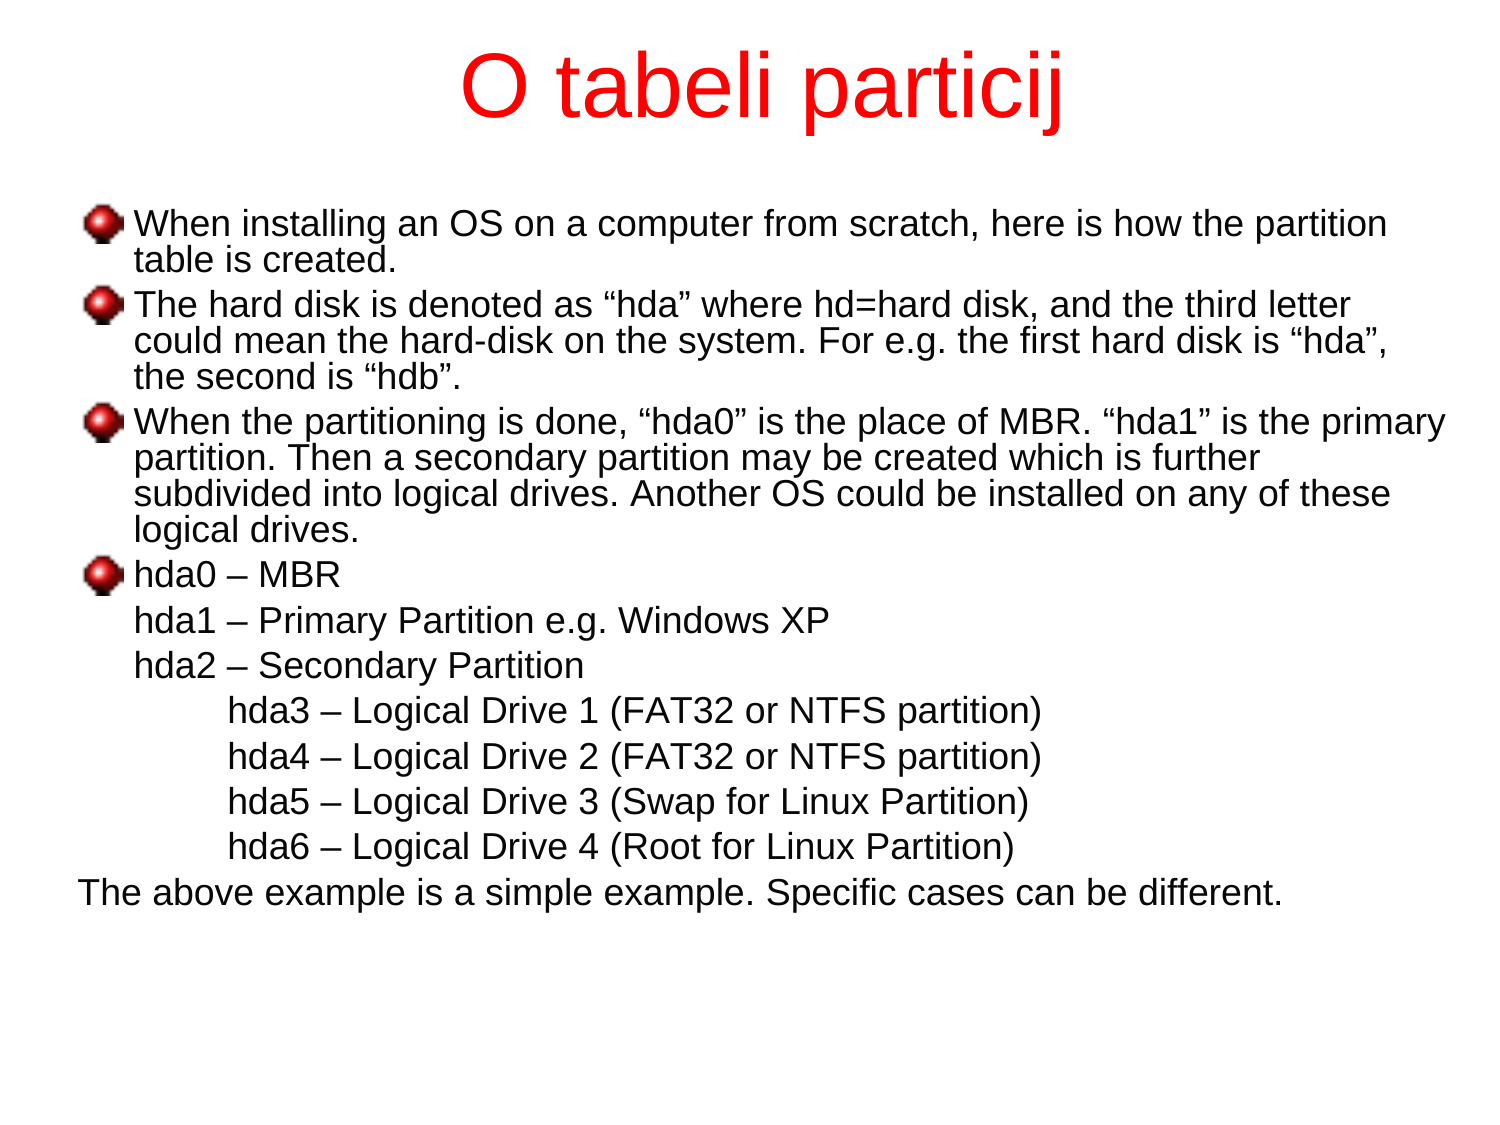

# O tabeli particij
When installing an OS on a computer from scratch, here is how the partition table is created.
The hard disk is denoted as “hda” where hd=hard disk, and the third letter could mean the hard-disk on the system. For e.g. the first hard disk is “hda”, the second is “hdb”.
When the partitioning is done, “hda0” is the place of MBR. “hda1” is the primary partition. Then a secondary partition may be created which is further subdivided into logical drives. Another OS could be installed on any of these logical drives.
hda0 – MBR
	hda1 – Primary Partition e.g. Windows XP
	hda2 – Secondary Partition
		hda3 – Logical Drive 1 (FAT32 or NTFS partition)
		hda4 – Logical Drive 2 (FAT32 or NTFS partition)
		hda5 – Logical Drive 3 (Swap for Linux Partition)
		hda6 – Logical Drive 4 (Root for Linux Partition)
The above example is a simple example. Specific cases can be different.